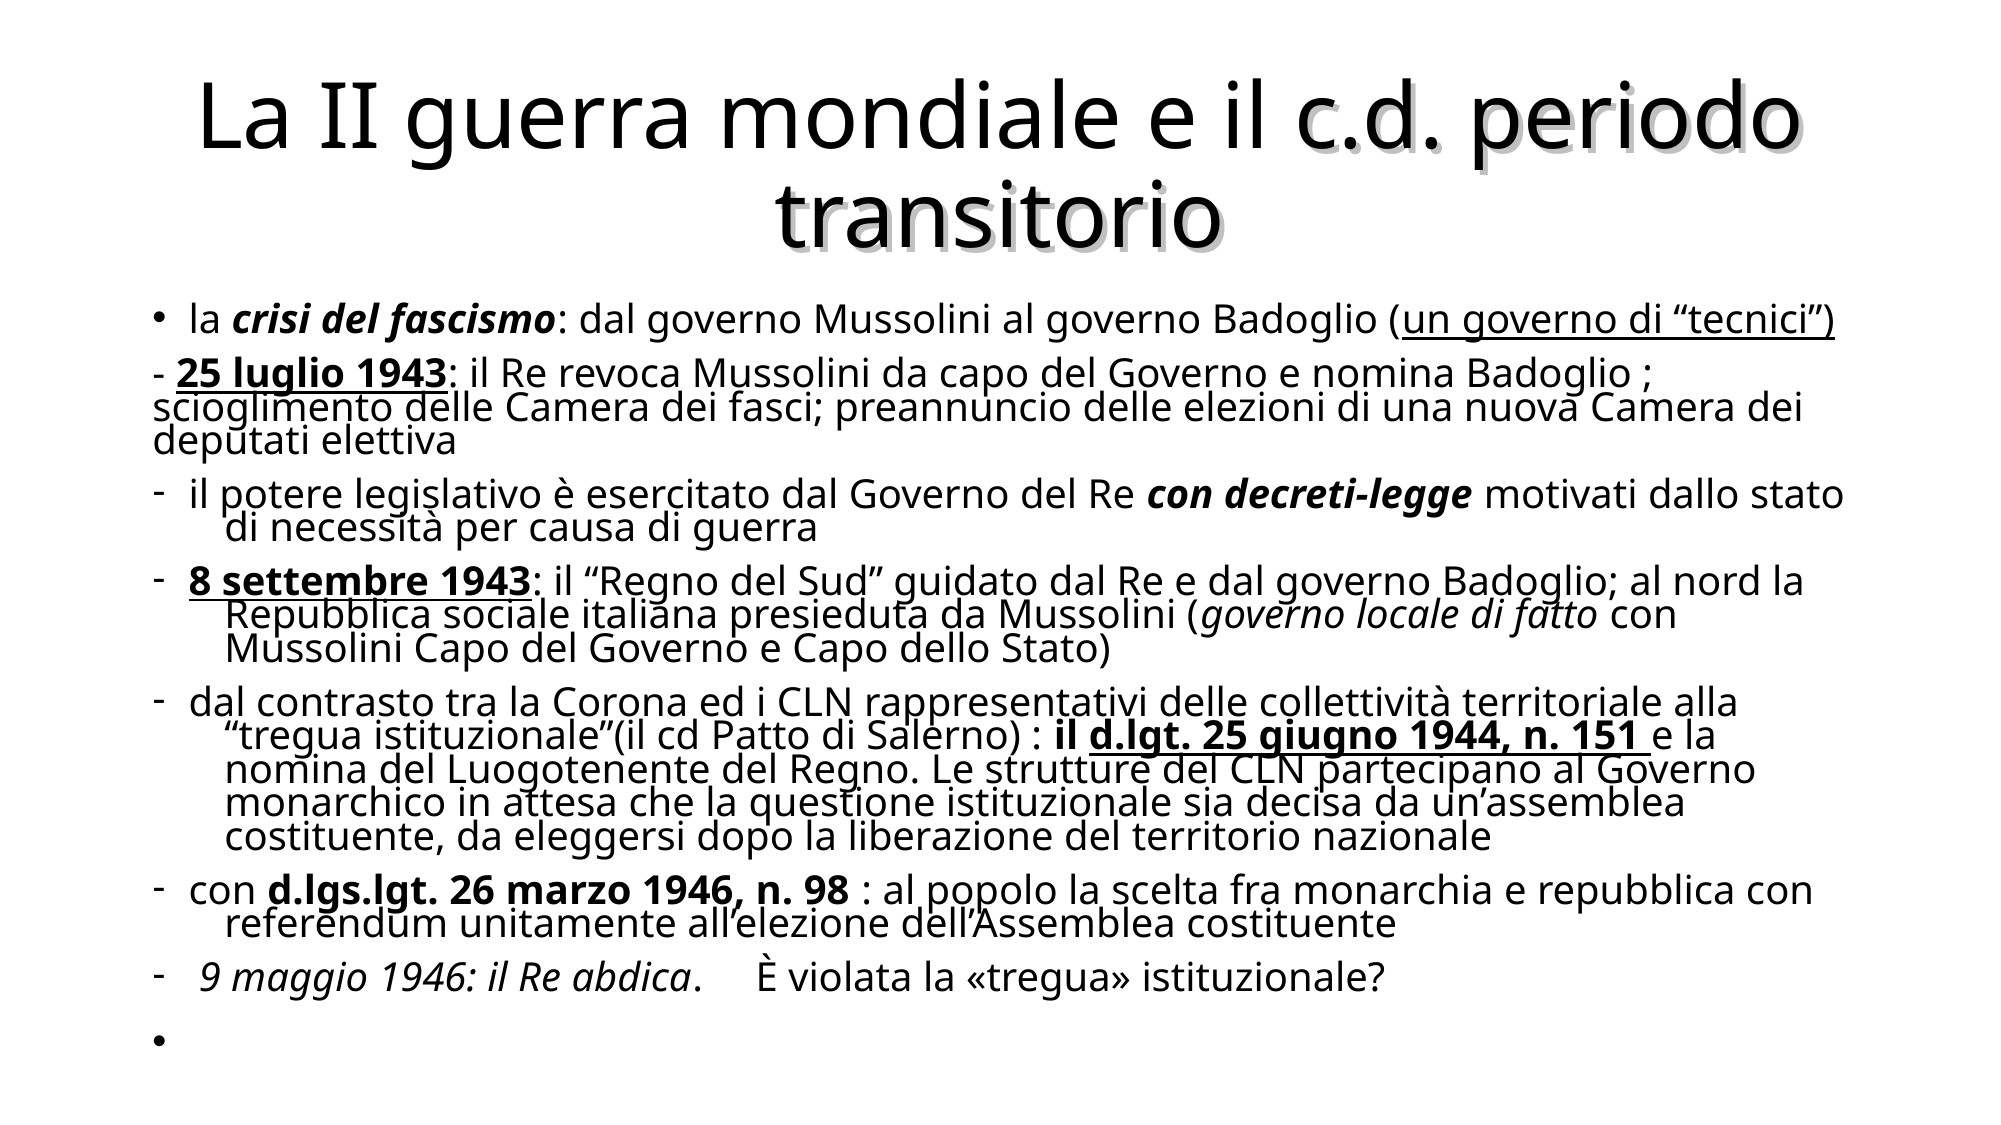

# La II guerra mondiale e il c.d. periodo transitorio
la crisi del fascismo: dal governo Mussolini al governo Badoglio (un governo di “tecnici”)
- 25 luglio 1943: il Re revoca Mussolini da capo del Governo e nomina Badoglio ; scioglimento delle Camera dei fasci; preannuncio delle elezioni di una nuova Camera dei deputati elettiva
il potere legislativo è esercitato dal Governo del Re con decreti-legge motivati dallo stato di necessità per causa di guerra
8 settembre 1943: il “Regno del Sud” guidato dal Re e dal governo Badoglio; al nord la Repubblica sociale italiana presieduta da Mussolini (governo locale di fatto con Mussolini Capo del Governo e Capo dello Stato)
dal contrasto tra la Corona ed i CLN rappresentativi delle collettività territoriale alla “tregua istituzionale”(il cd Patto di Salerno) : il d.lgt. 25 giugno 1944, n. 151 e la nomina del Luogotenente del Regno. Le strutture del CLN partecipano al Governo monarchico in attesa che la questione istituzionale sia decisa da un’assemblea costituente, da eleggersi dopo la liberazione del territorio nazionale
con d.lgs.lgt. 26 marzo 1946, n. 98 : al popolo la scelta fra monarchia e repubblica con referendum unitamente all’elezione dell’Assemblea costituente
 9 maggio 1946: il Re abdica. È violata la «tregua» istituzionale?